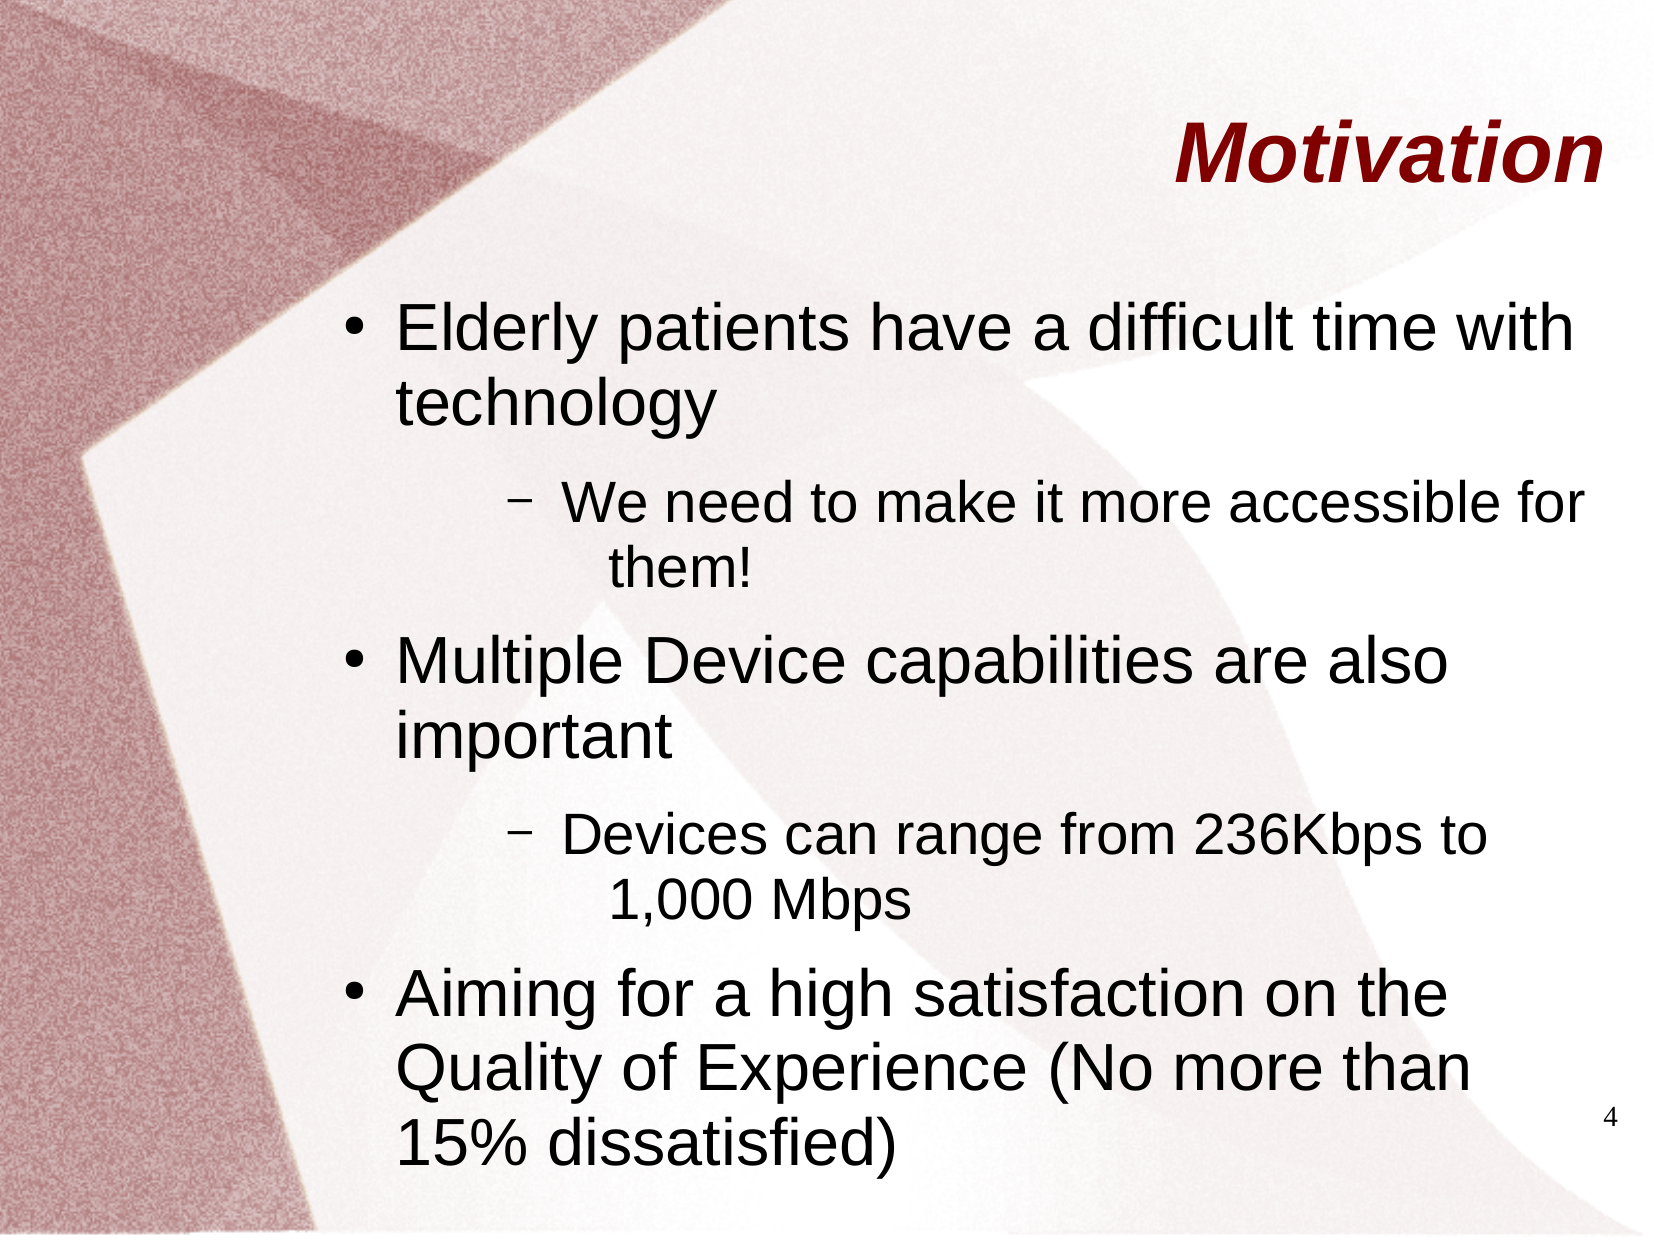

# Motivation
Elderly patients have a difficult time with technology
We need to make it more accessible for them!
Multiple Device capabilities are also important
Devices can range from 236Kbps to 1,000 Mbps
Aiming for a high satisfaction on the Quality of Experience (No more than 15% dissatisfied)
4